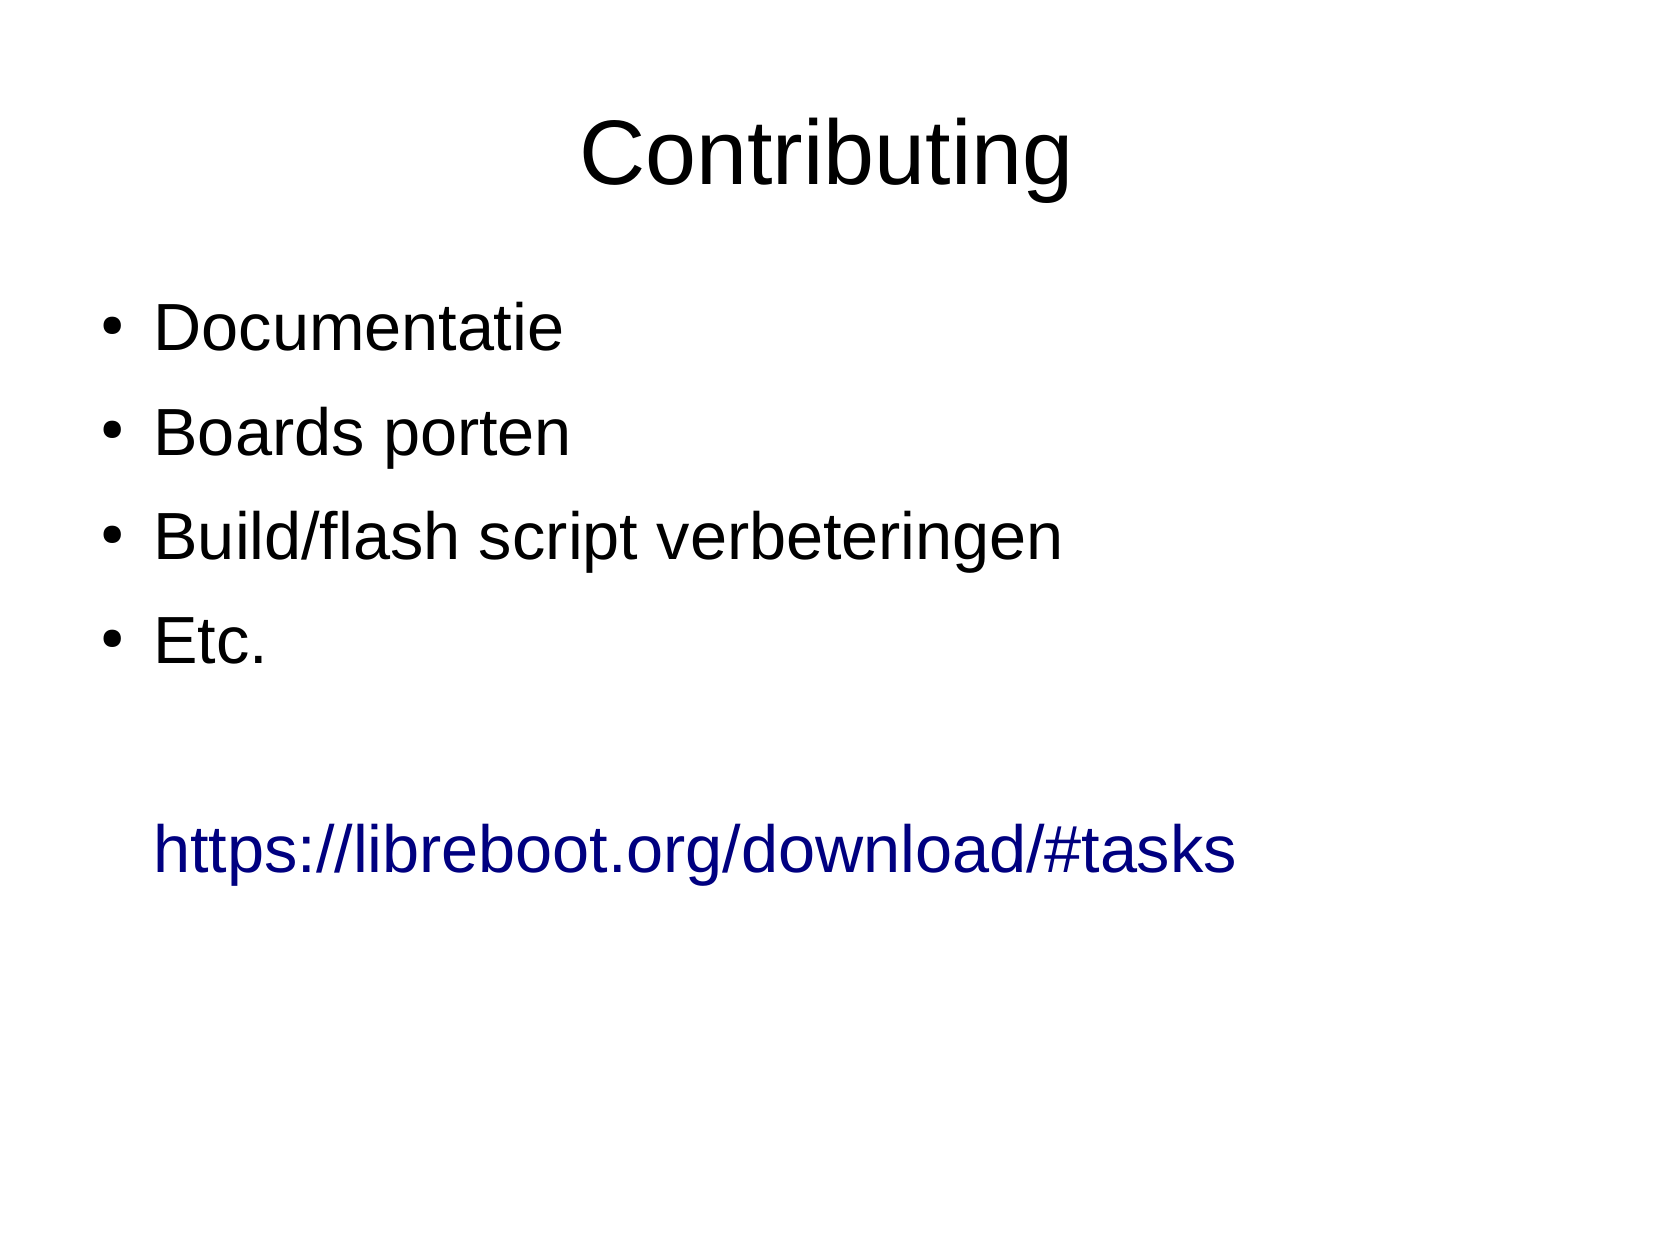

# Contributing
Documentatie
Boards porten
Build/flash script verbeteringen
Etc.
https://libreboot.org/download/#tasks